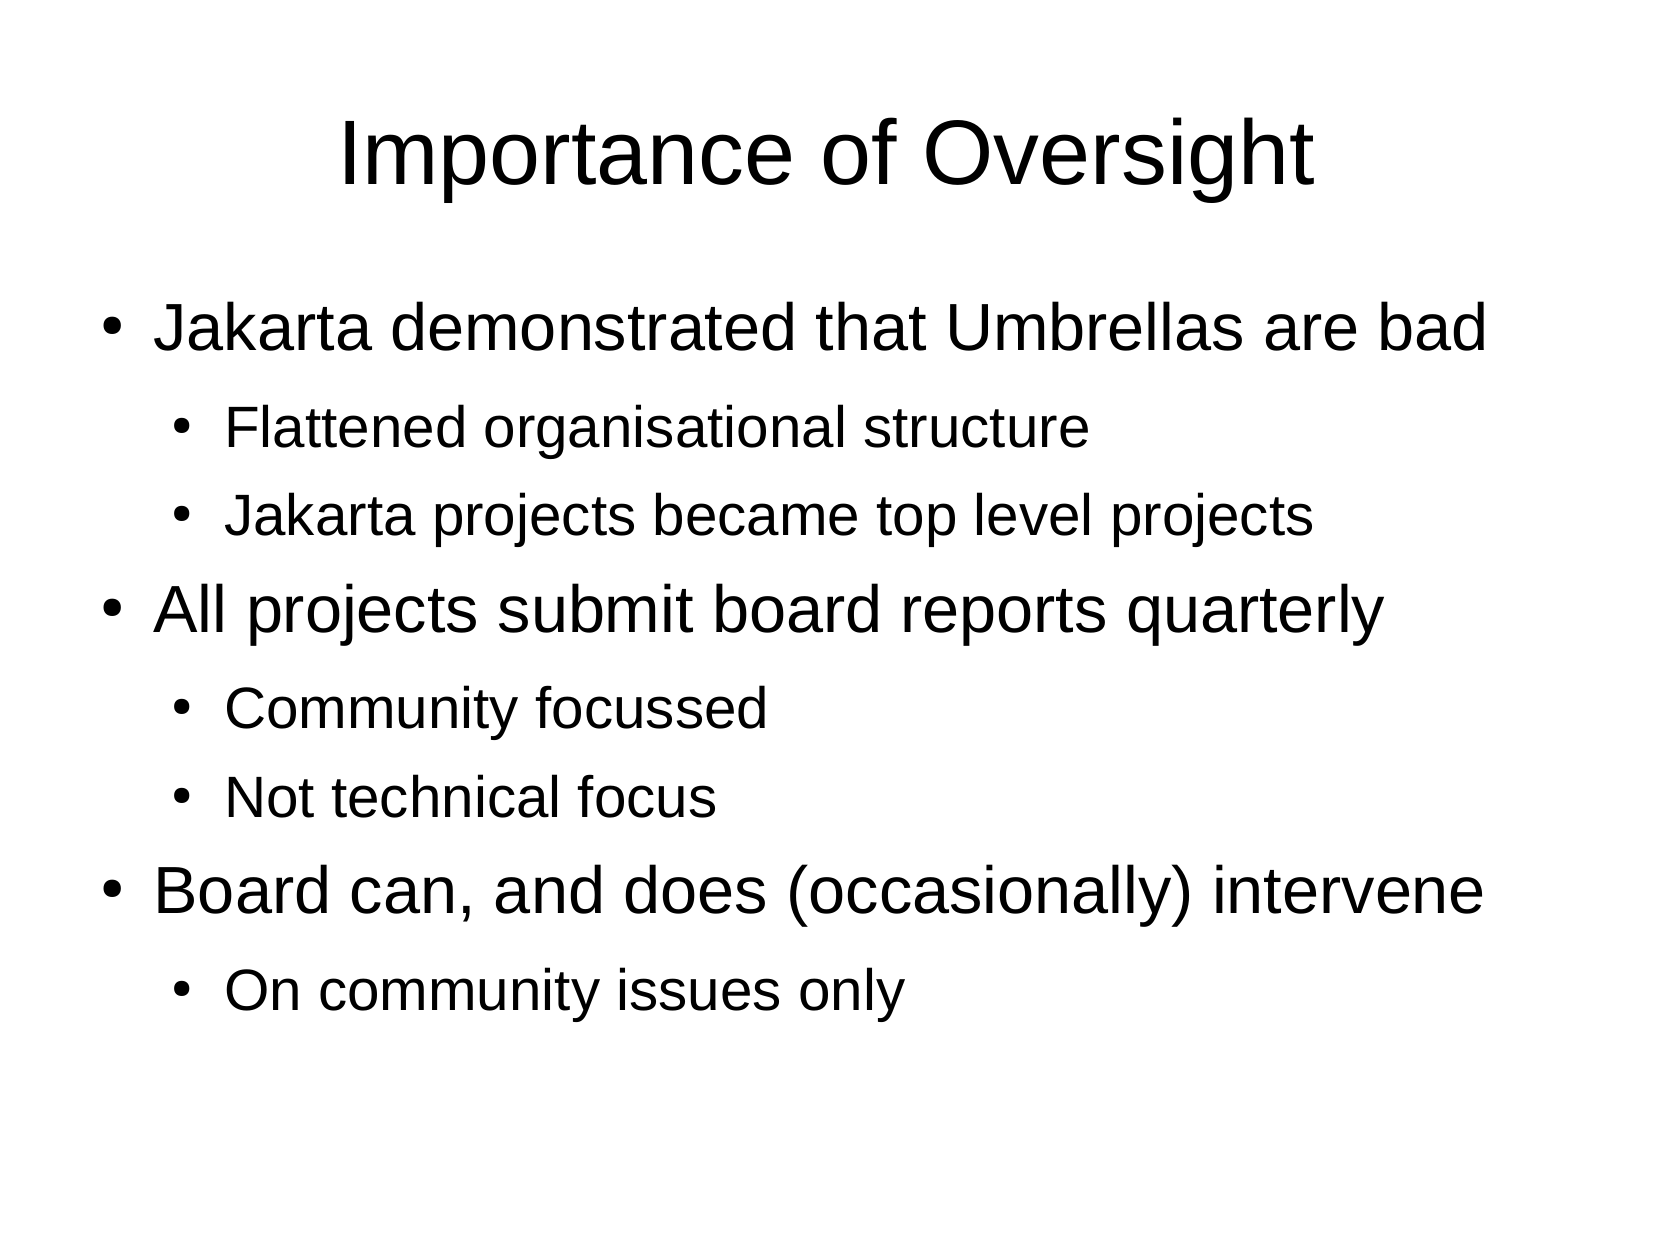

# Importance of Oversight
Jakarta demonstrated that Umbrellas are bad
Flattened organisational structure
Jakarta projects became top level projects
All projects submit board reports quarterly
Community focussed
Not technical focus
Board can, and does (occasionally) intervene
On community issues only